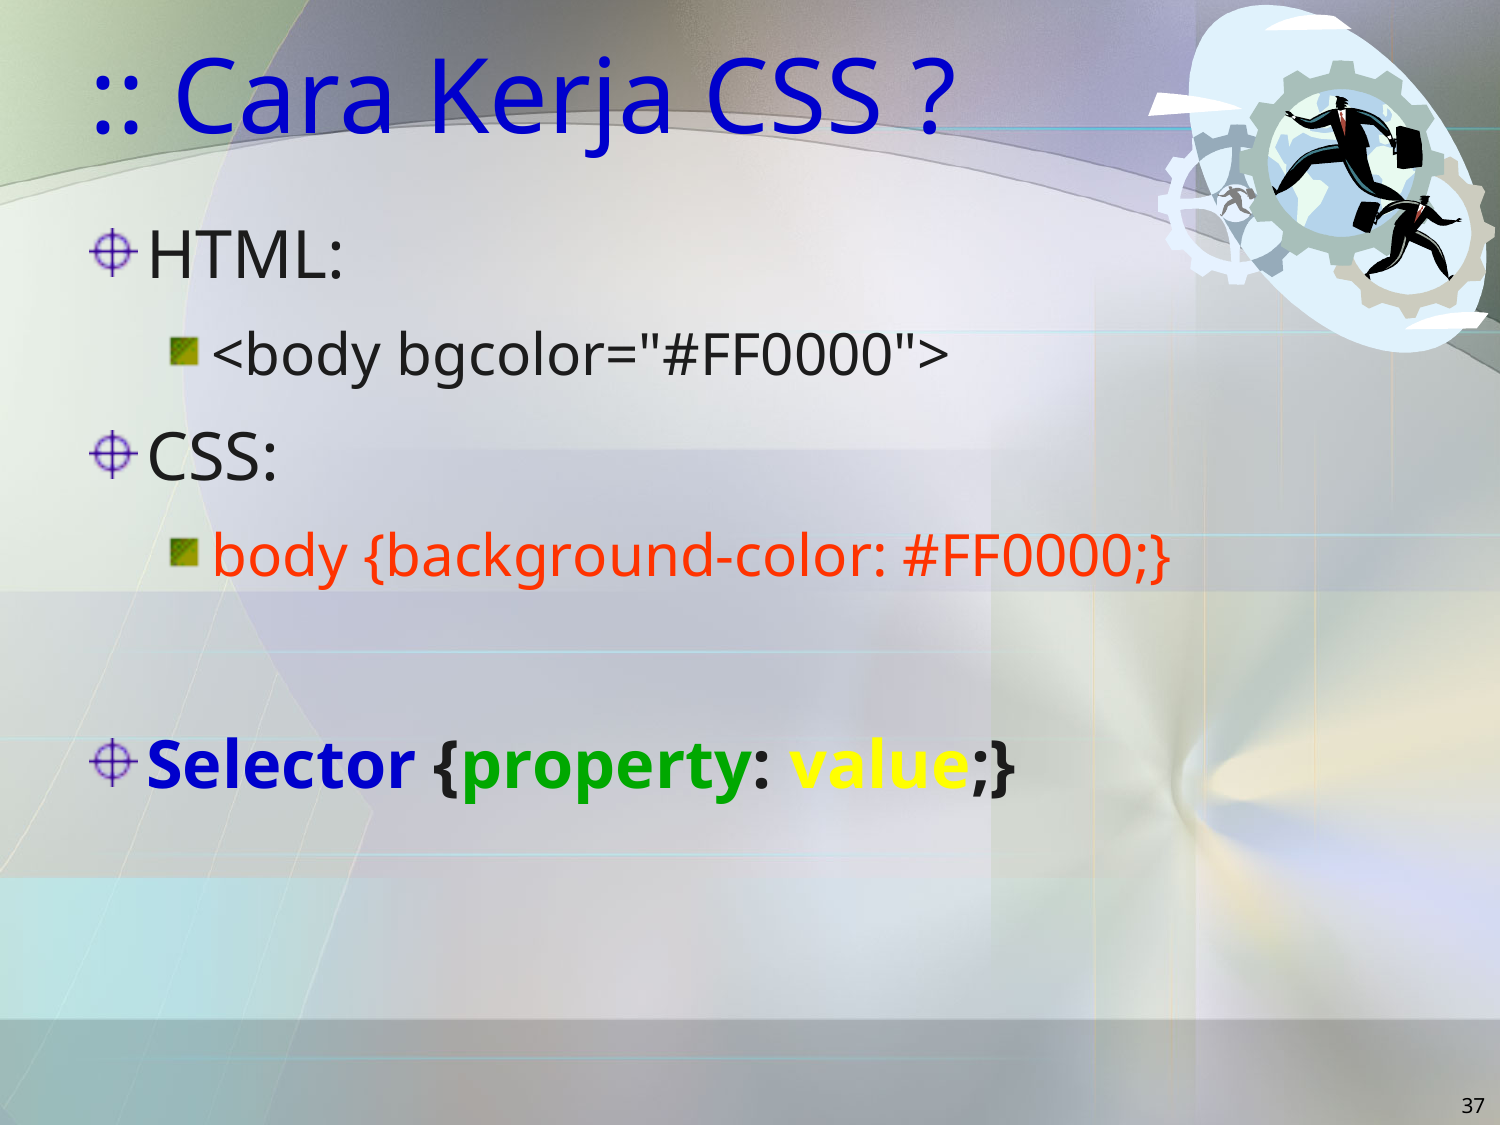

# :: Cara Kerja CSS ?
HTML:
<body bgcolor="#FF0000">
CSS:
body {background-color: #FF0000;}
Selector {property: value;}
37